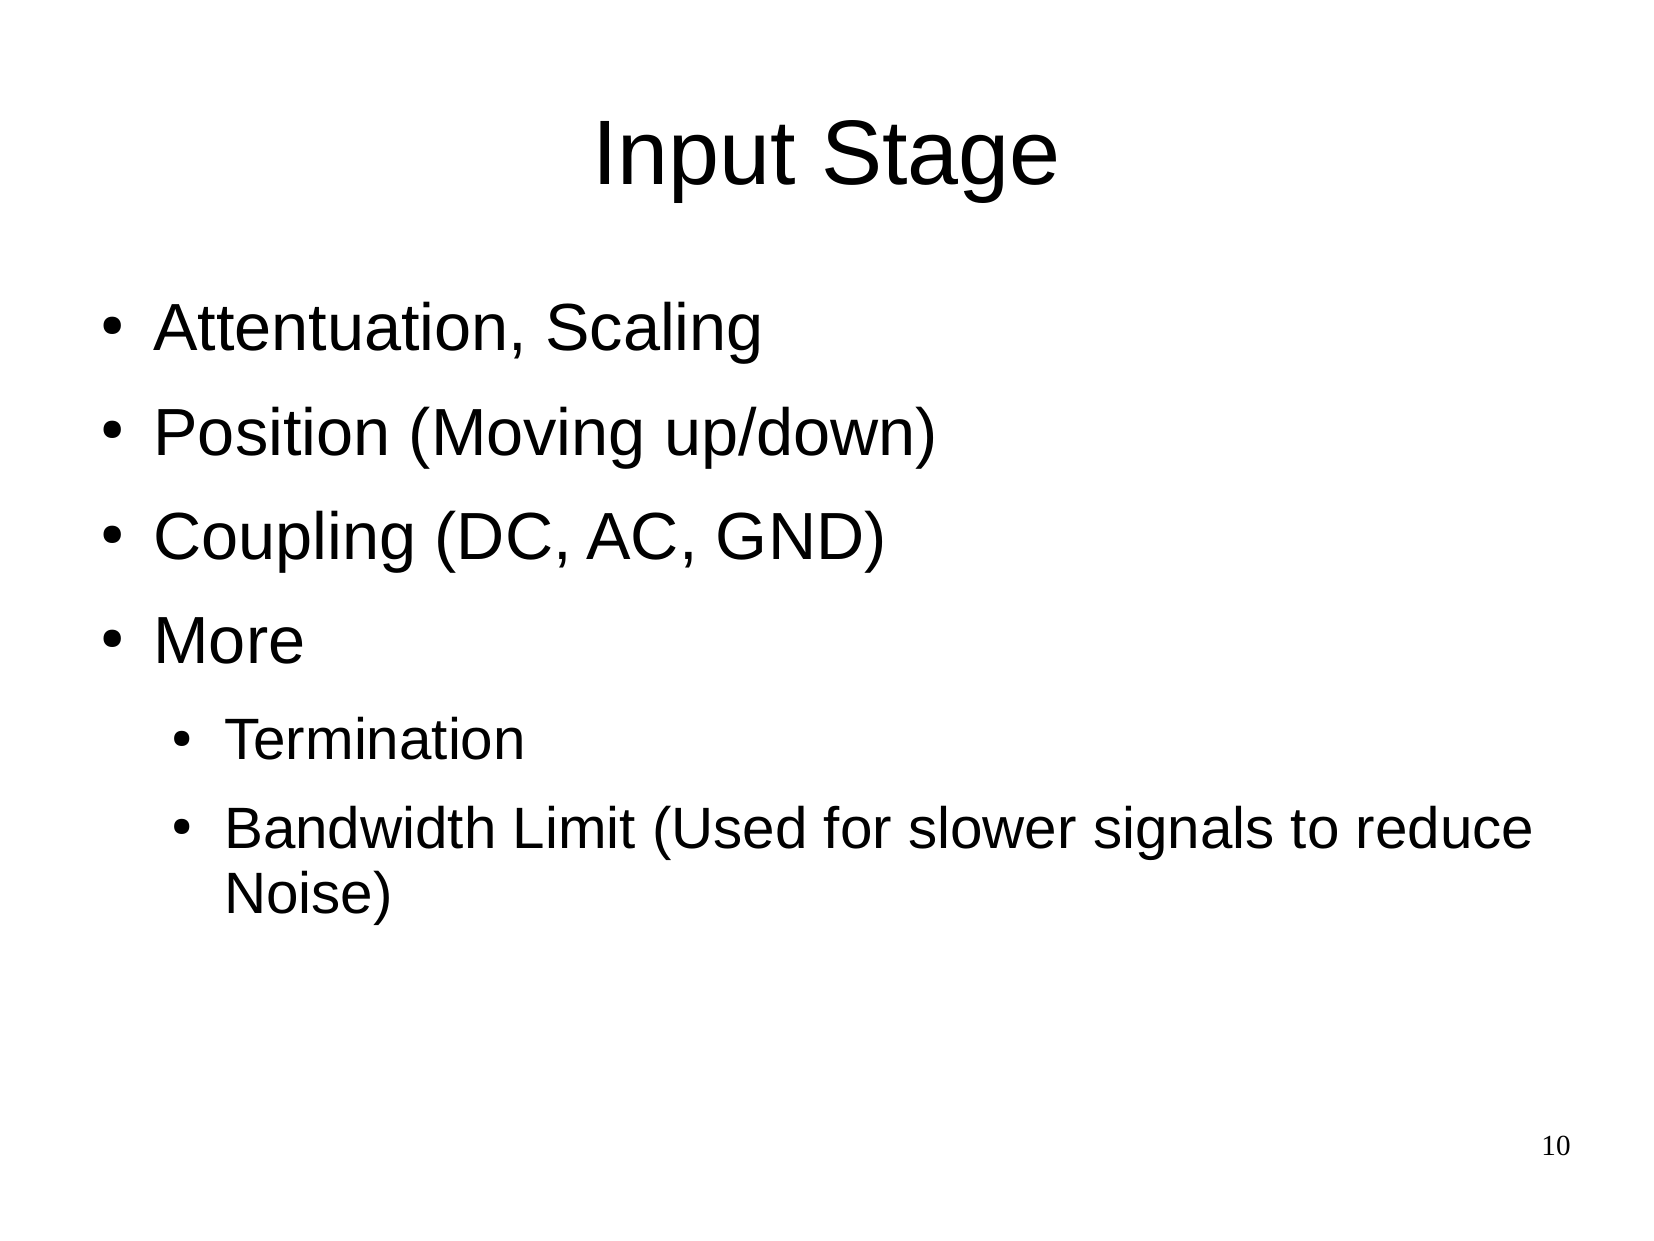

# Input Stage
Attentuation, Scaling
Position (Moving up/down)
Coupling (DC, AC, GND)
More
Termination
Bandwidth Limit (Used for slower signals to reduce Noise)
10